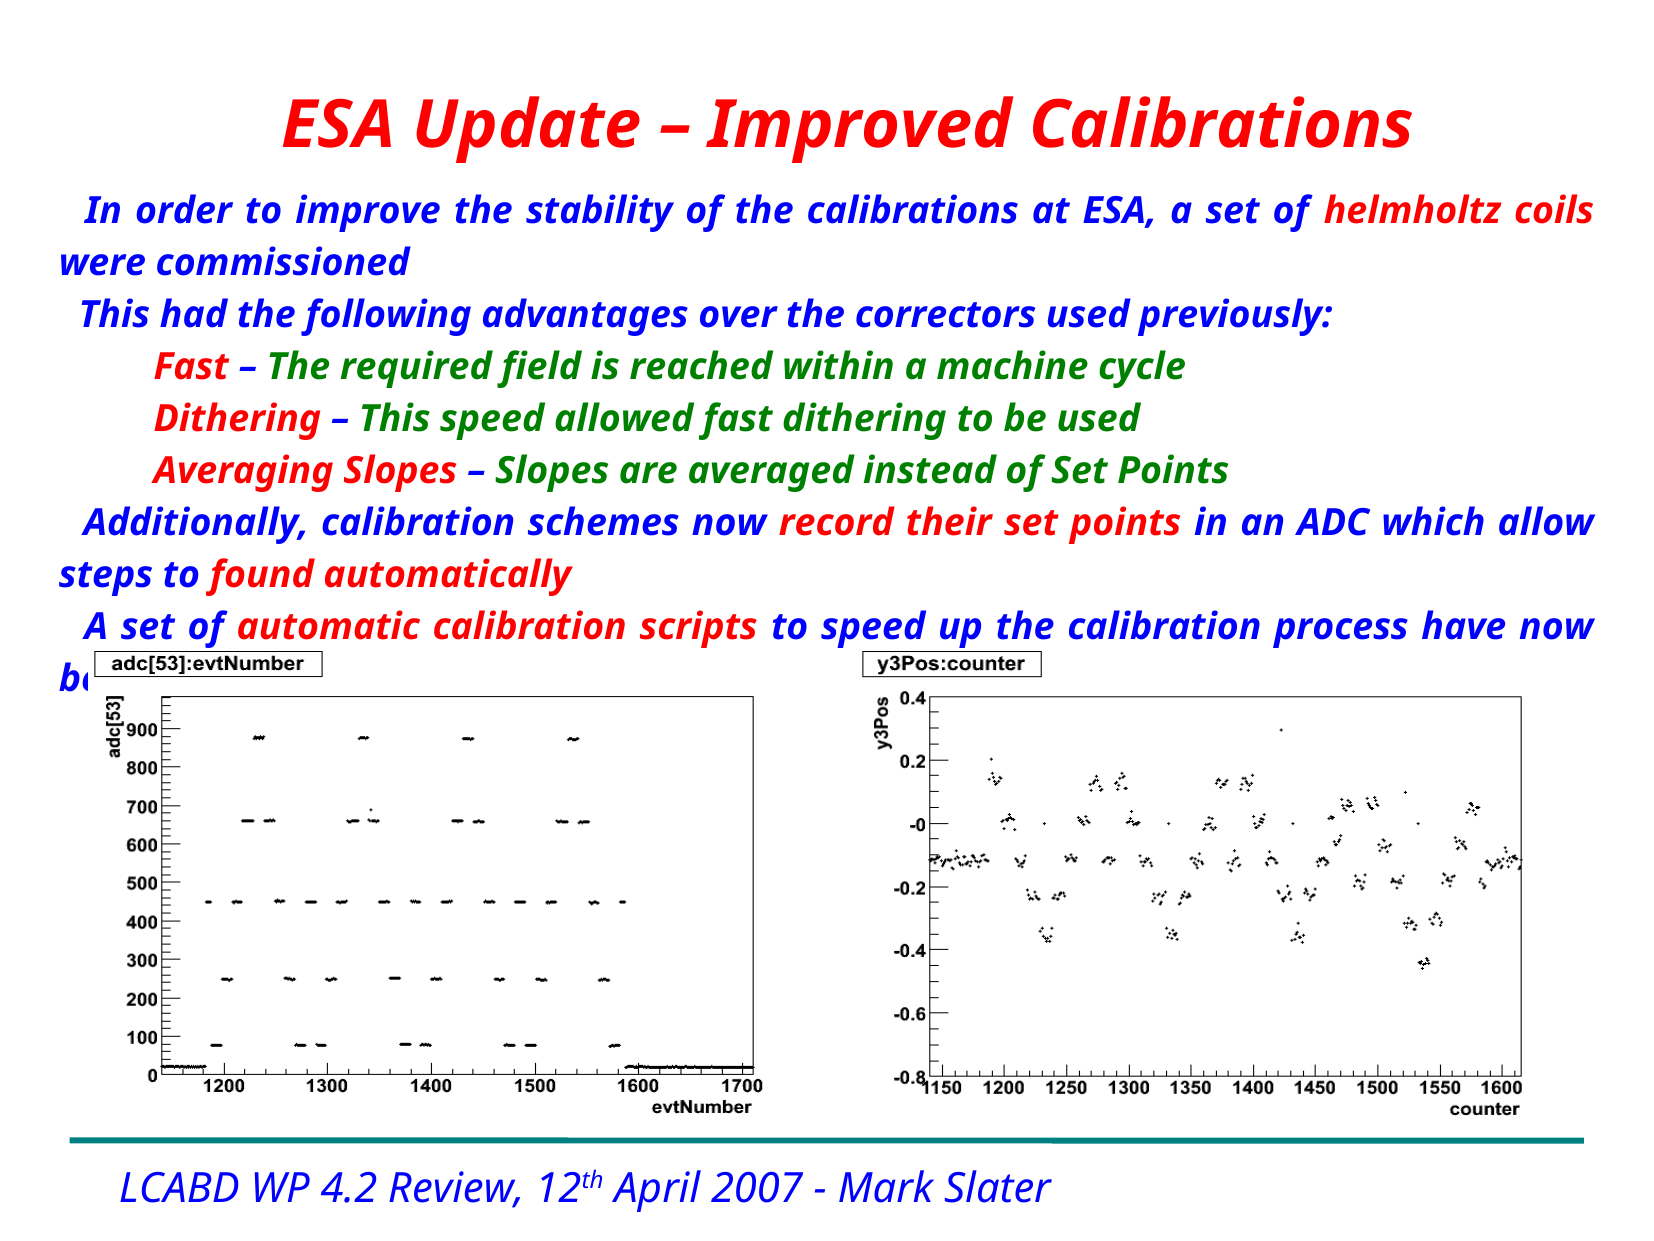

ESA Update – Improved Calibrations
 In order to improve the stability of the calibrations at ESA, a set of helmholtz coils were commissioned
 This had the following advantages over the correctors used previously:
 Fast – The required field is reached within a machine cycle
 Dithering – This speed allowed fast dithering to be used
 Averaging Slopes – Slopes are averaged instead of Set Points
 Additionally, calibration schemes now record their set points in an ADC which allow steps to found automatically
 A set of automatic calibration scripts to speed up the calibration process have now been developed
LCABD WP 4.2 Review, 12th April 2007 - Mark Slater